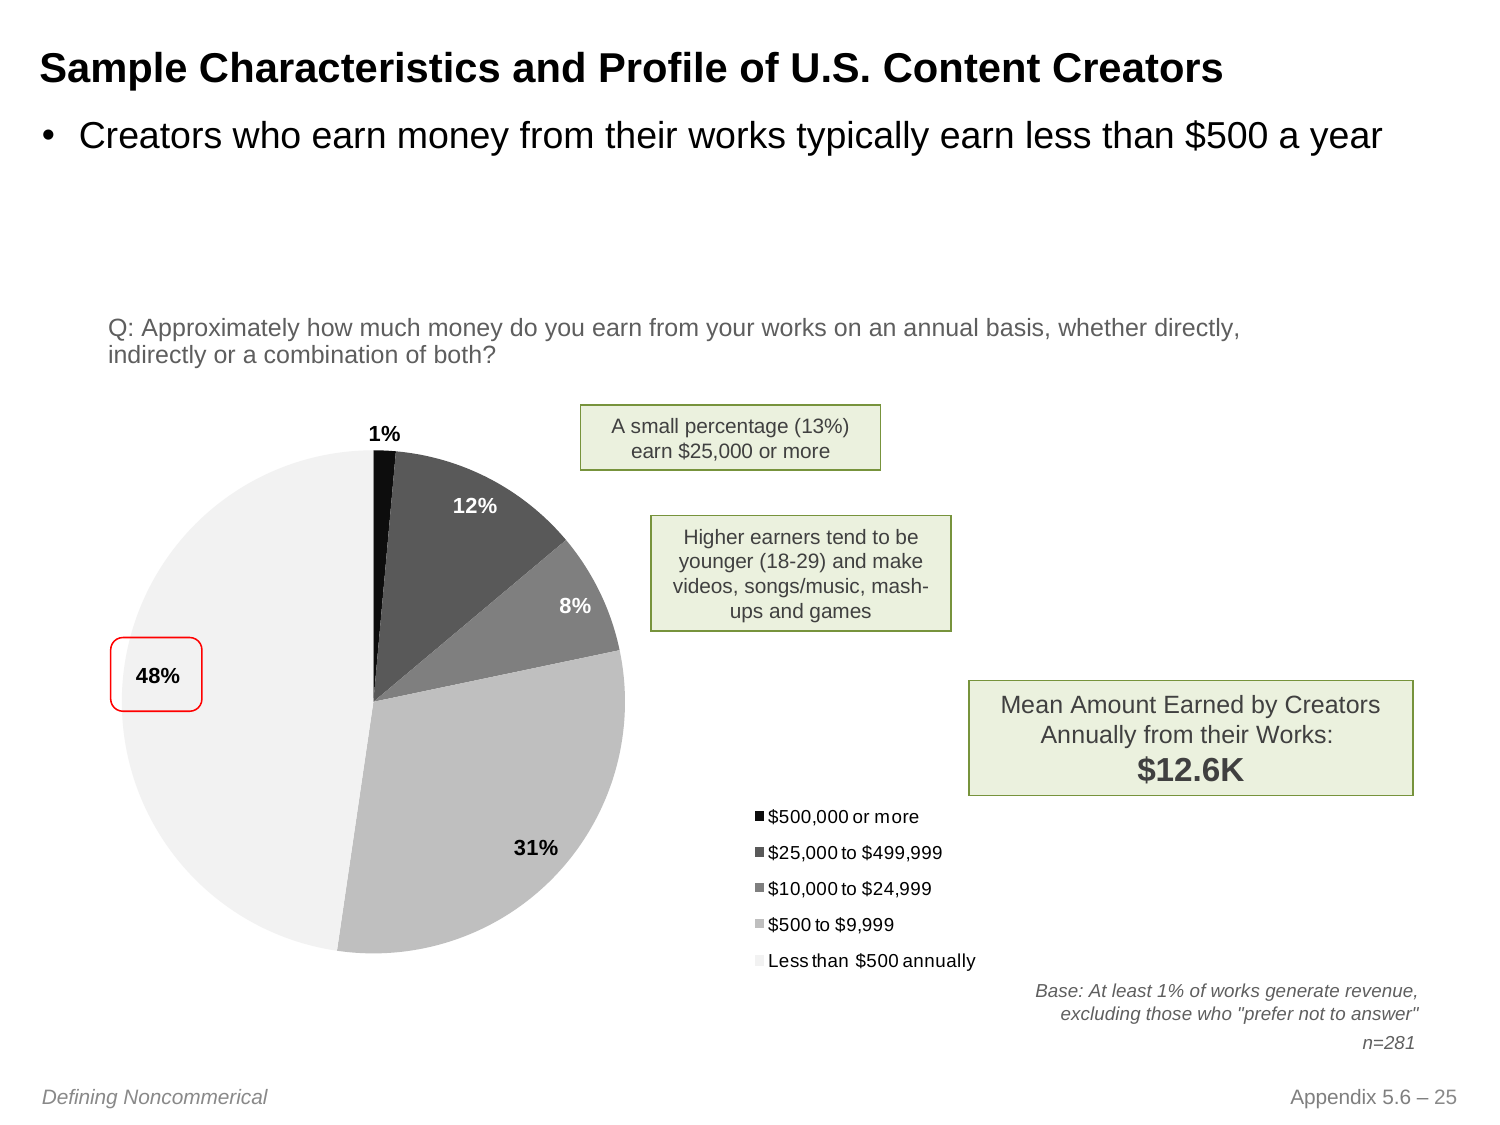

Sample Characteristics and Profile of U.S. Content Creators
Creators who earn money from their works typically earn less than $500 a year
Q: Approximately how much money do you earn from your works on an annual basis, whether directly, indirectly or a combination of both?
A small percentage (13%) earn $25,000 or more
Higher earners tend to be younger (18-29) and make videos, songs/music, mash-ups and games
Mean Amount Earned by Creators Annually from their Works:
$12.6K
Base: At least 1% of works generate revenue, excluding those who "prefer not to answer"
n=281
Defining Noncommerical
Appendix 5.6 –